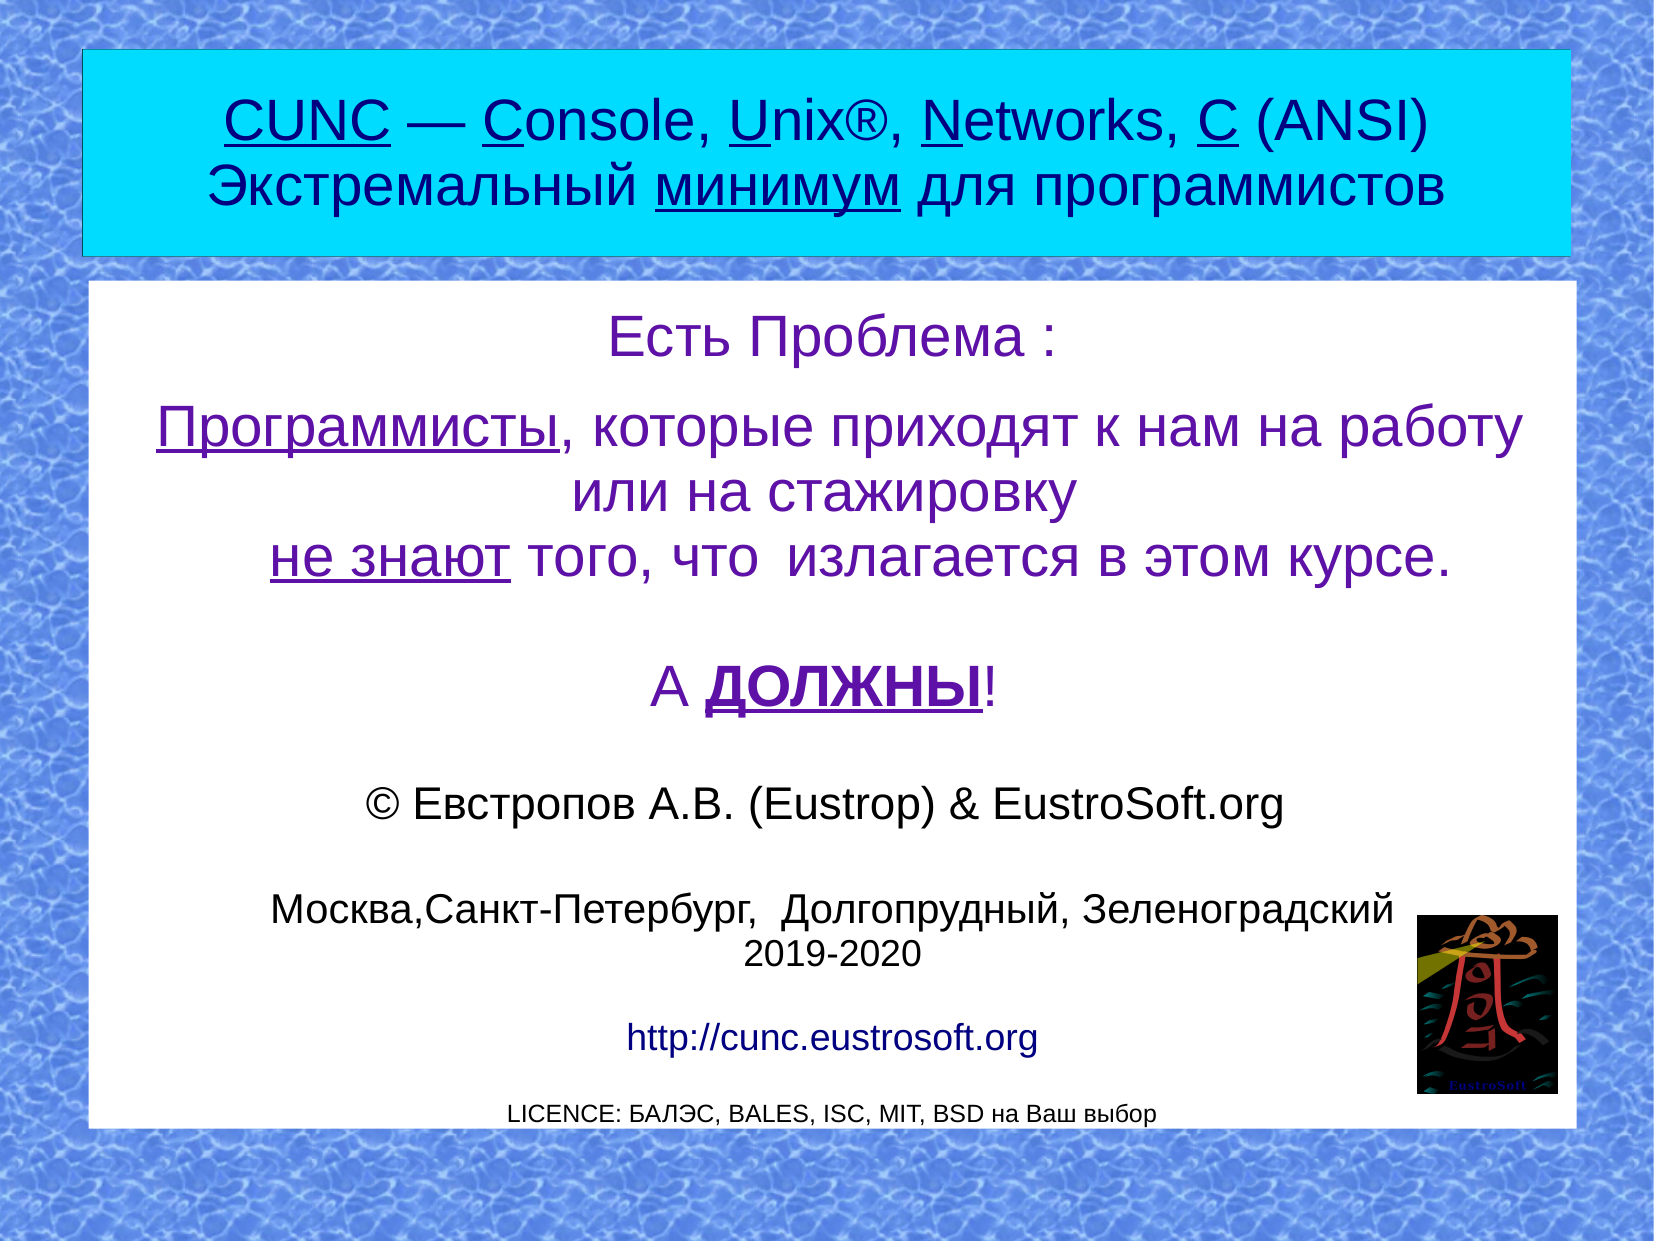

# CUNC — Console, Unix®, Networks, C (ANSI) Экстремальный минимум для программистов
Есть Проблема :
 Программисты, которые приходят к нам на работу или на стажировку
	не знают того, что 	излагается в этом курсе.
А ДОЛЖНЫ!
© Евстропов А.В. (Eustrop) & EustroSoft.org
Москва,Санкт-Петербург, Долгопрудный, Зеленоградский
2019-2020
http://cunc.eustrosoft.org
LICENCE: БАЛЭС, BALES, ISC, MIT, BSD на Ваш выбор